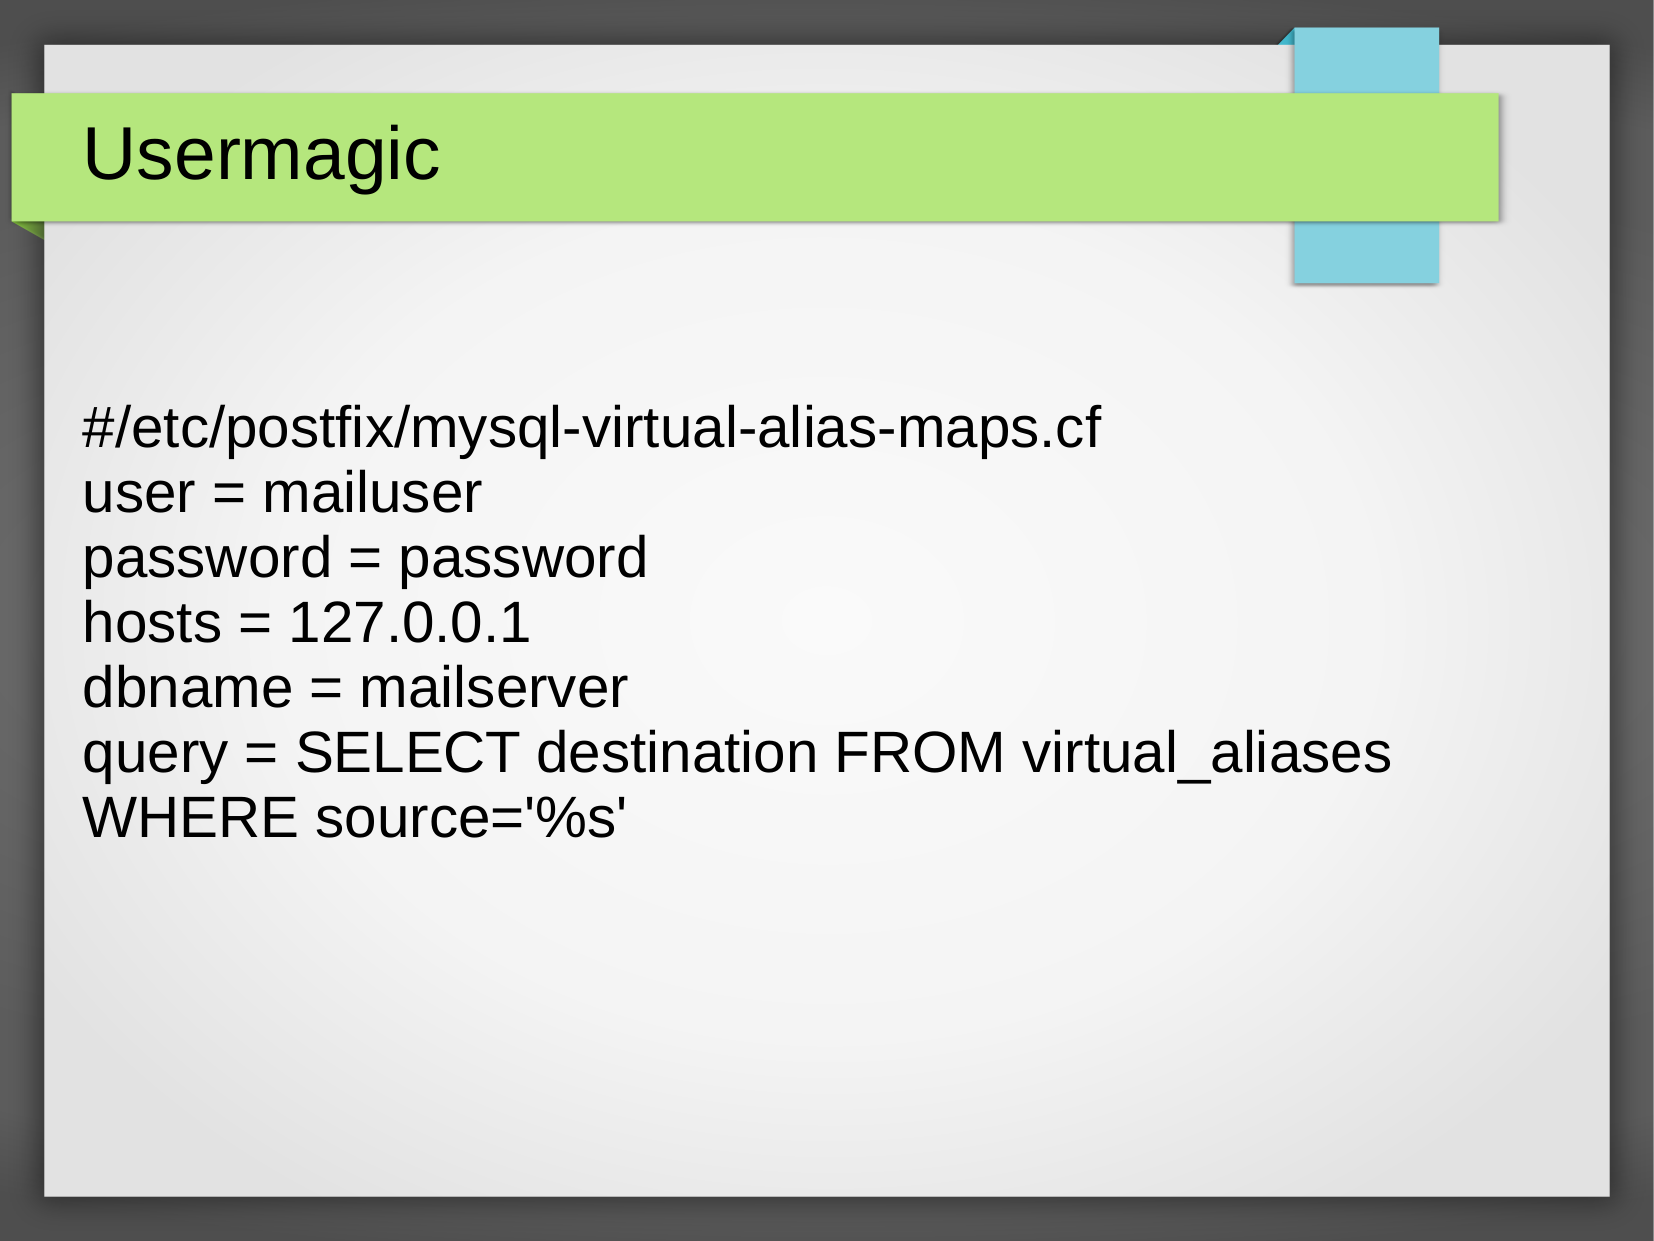

# Usermagic
#/etc/postfix/mysql-virtual-alias-maps.cf
user = mailuser
password = password
hosts = 127.0.0.1
dbname = mailserver
query = SELECT destination FROM virtual_aliases WHERE source='%s'